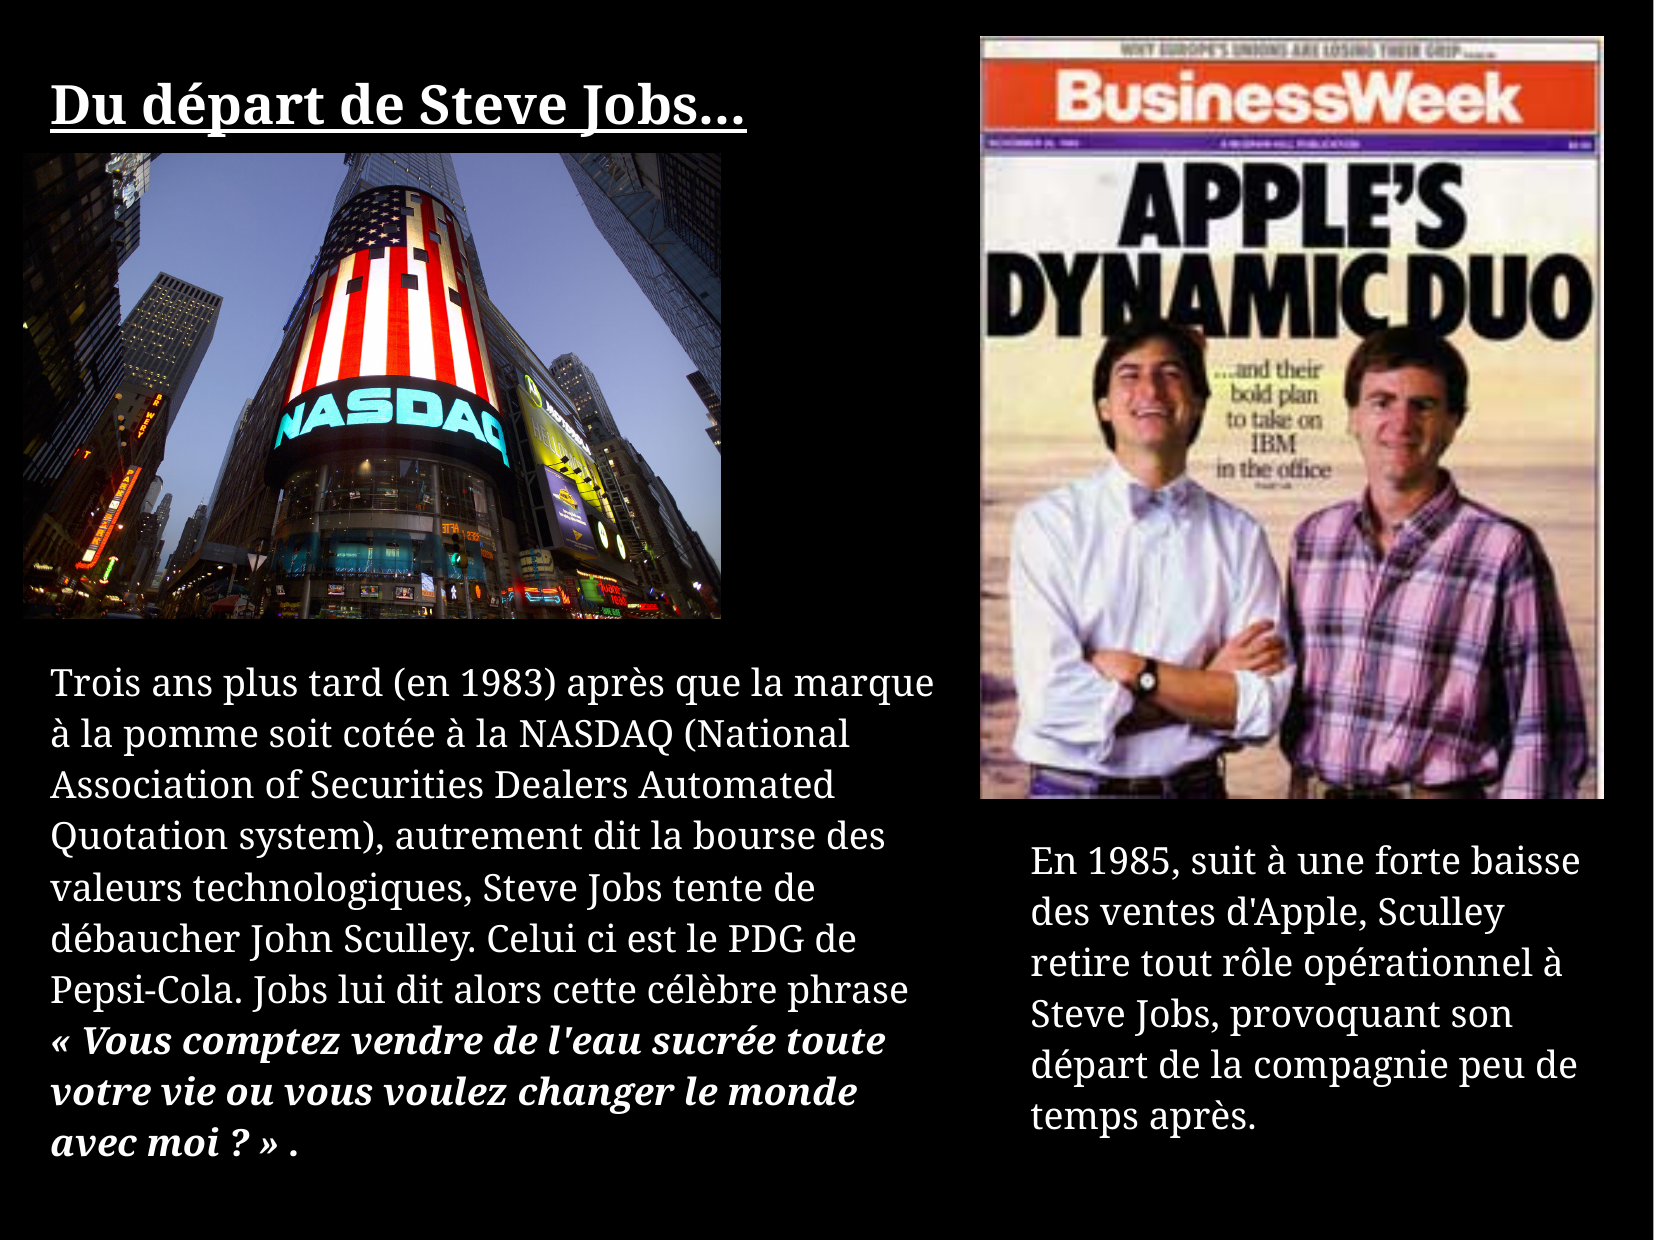

Du départ de Steve Jobs...
Trois ans plus tard (en 1983) après que la marque à la pomme soit cotée à la NASDAQ (National Association of Securities Dealers Automated Quotation system), autrement dit la bourse des valeurs technologiques, Steve Jobs tente de débaucher John Sculley. Celui ci est le PDG de Pepsi-Cola. Jobs lui dit alors cette célèbre phrase « Vous comptez vendre de l'eau sucrée toute votre vie ou vous voulez changer le monde avec moi ? » .
En 1985, suit à une forte baisse des ventes d'Apple, Sculley retire tout rôle opérationnel à Steve Jobs, provoquant son départ de la compagnie peu de temps après.